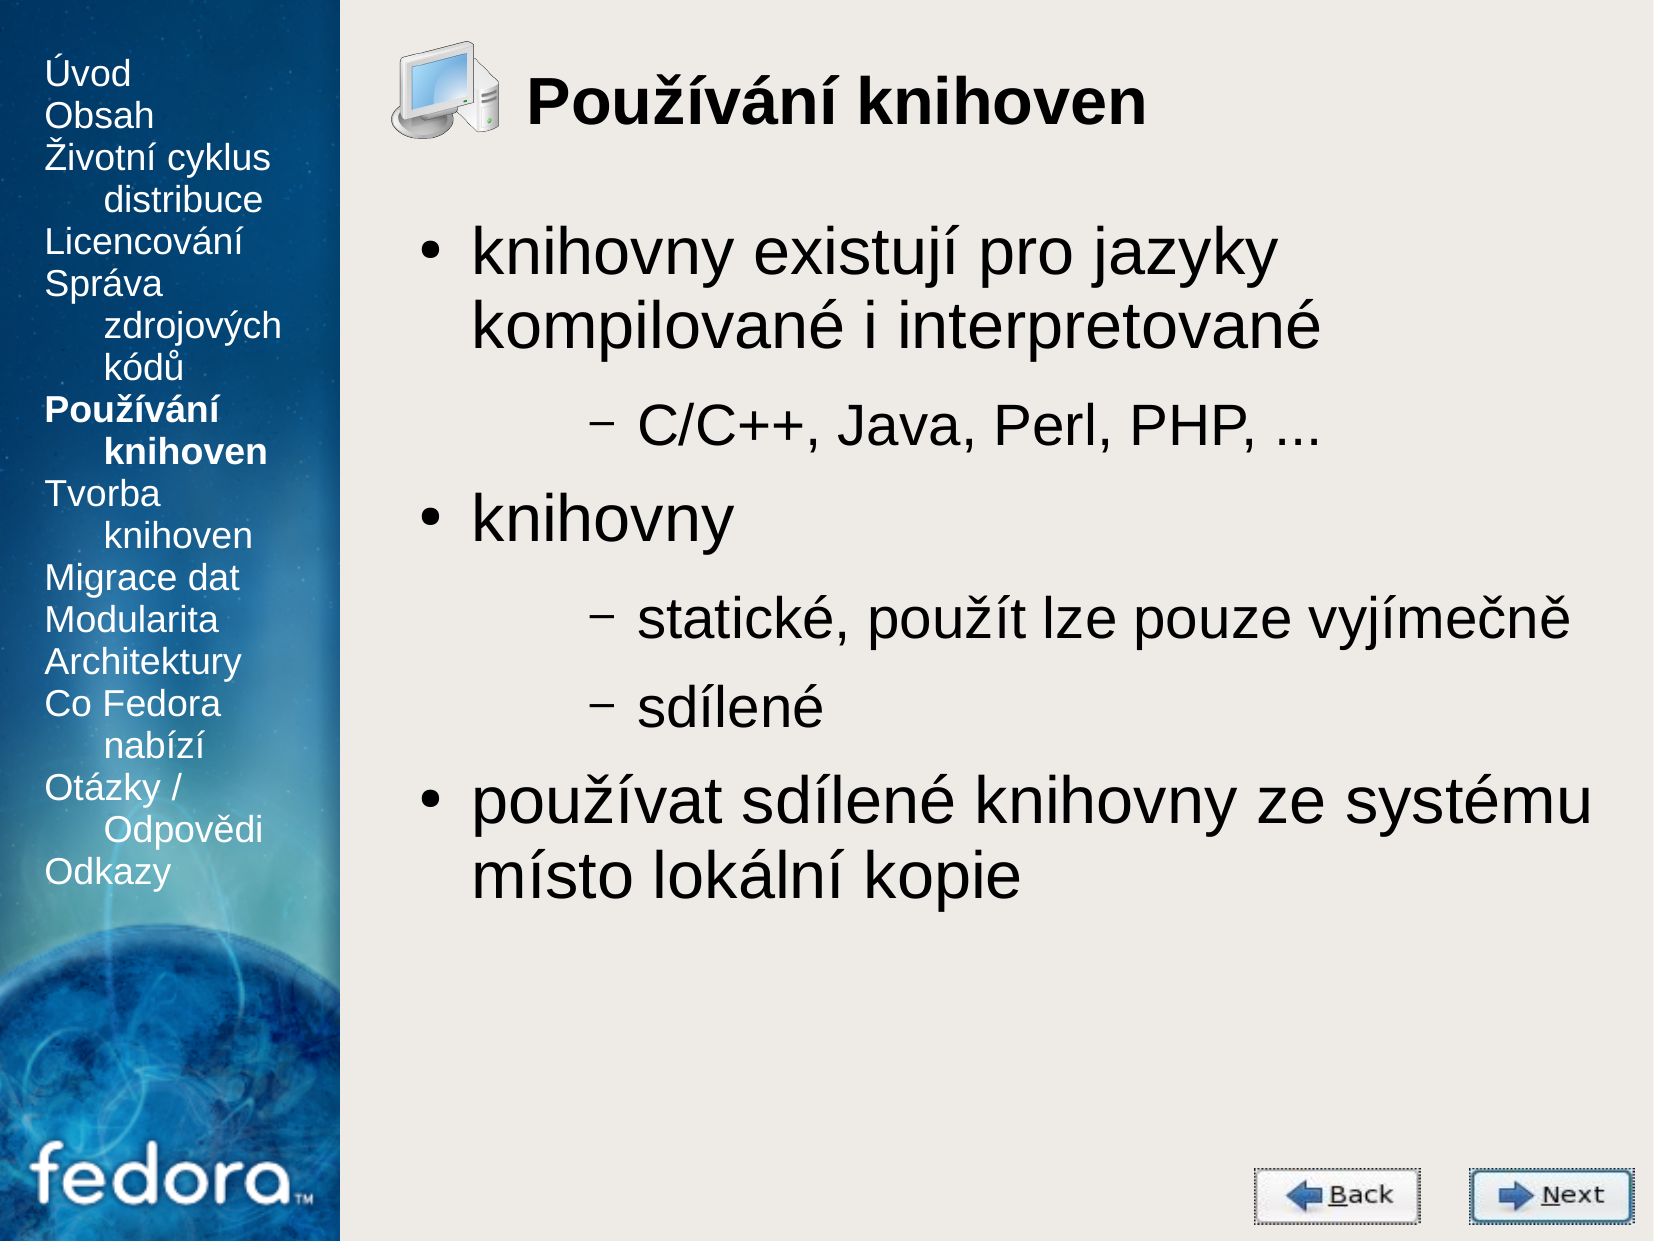

Úvod
Obsah
Životní cyklus distribuce
Licencování
Správa zdrojových kódů
Používání knihoven
Tvorba knihoven
Migrace dat
Modularita
Architektury
Co Fedora nabízí
Otázky / Odpovědi
Odkazy
# Agenda
Používání knihoven
knihovny existují pro jazyky kompilované i interpretované
C/C++, Java, Perl, PHP, ...
knihovny
statické, použít lze pouze vyjímečně
sdílené
používat sdílené knihovny ze systému místo lokální kopie